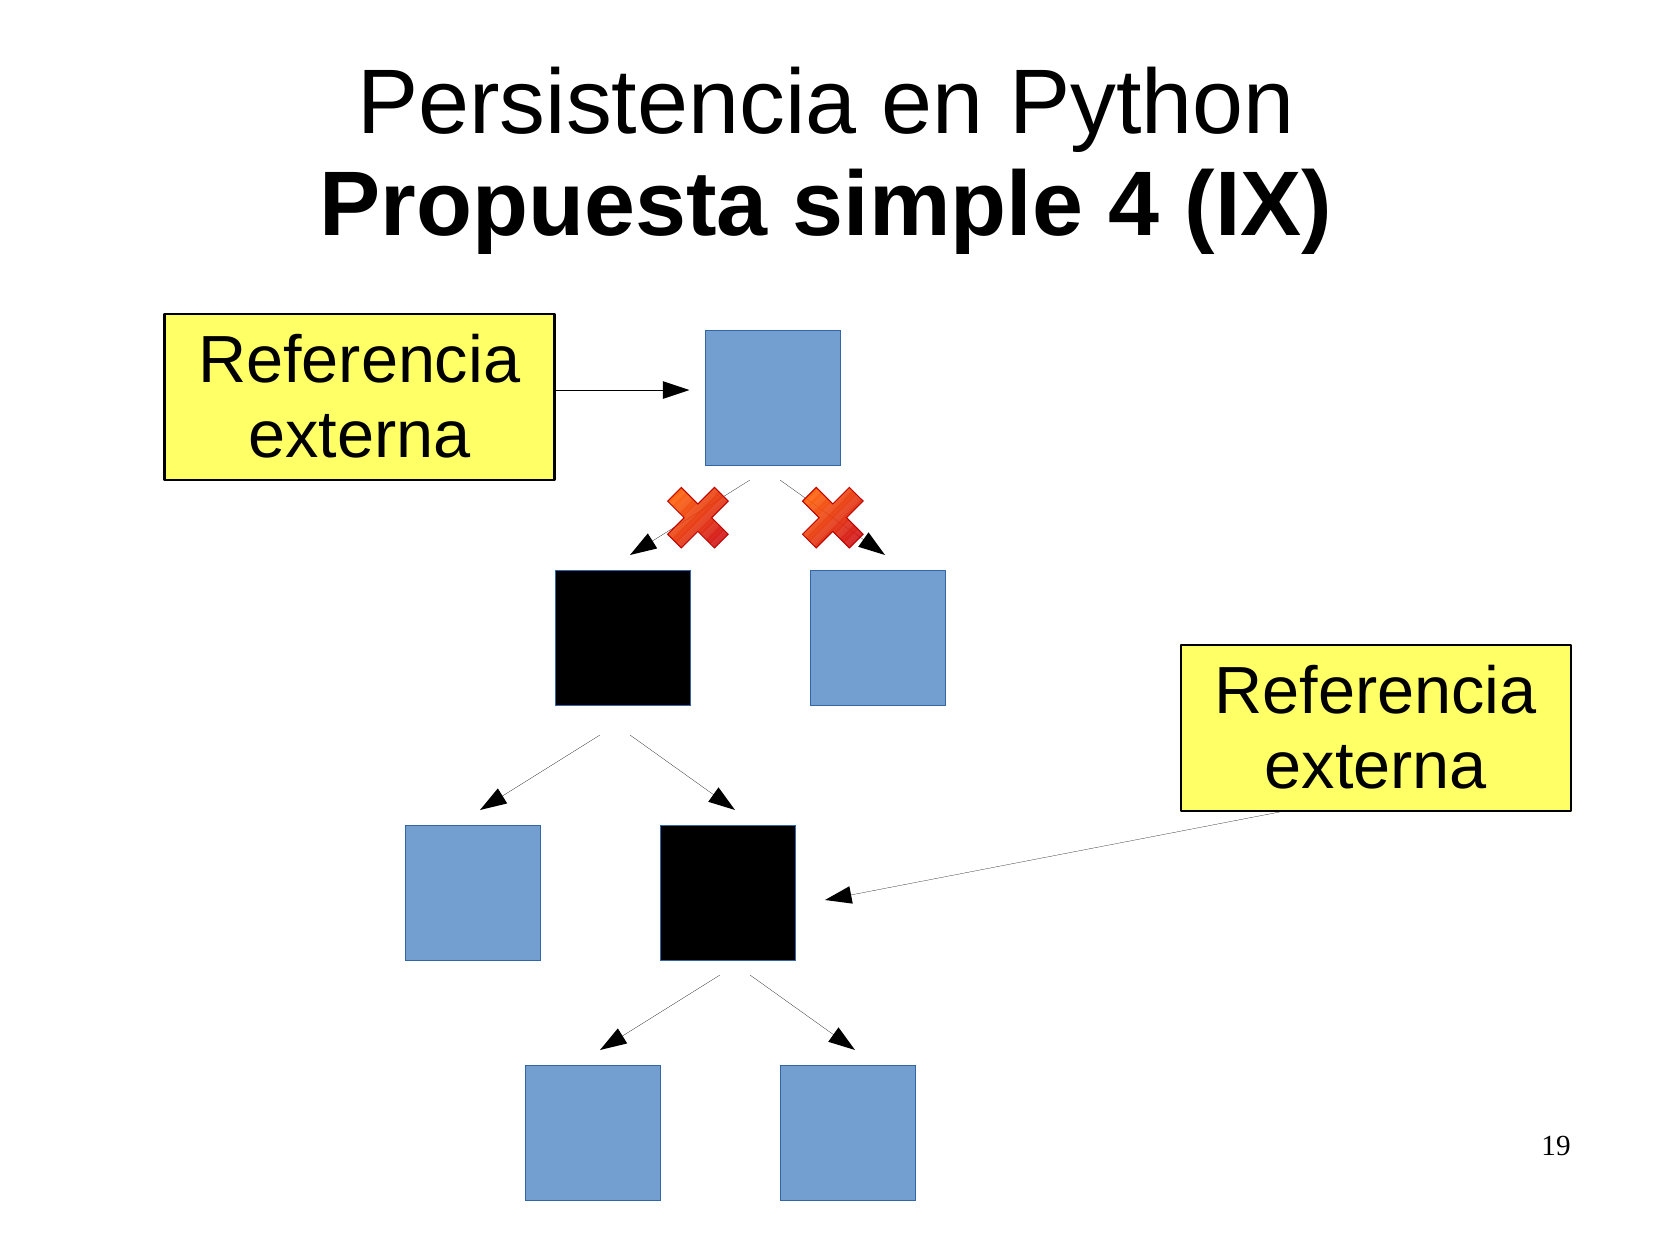

# Persistencia en Python Propuesta simple 4 (IX)
Referencia externa
Referencia externa
19